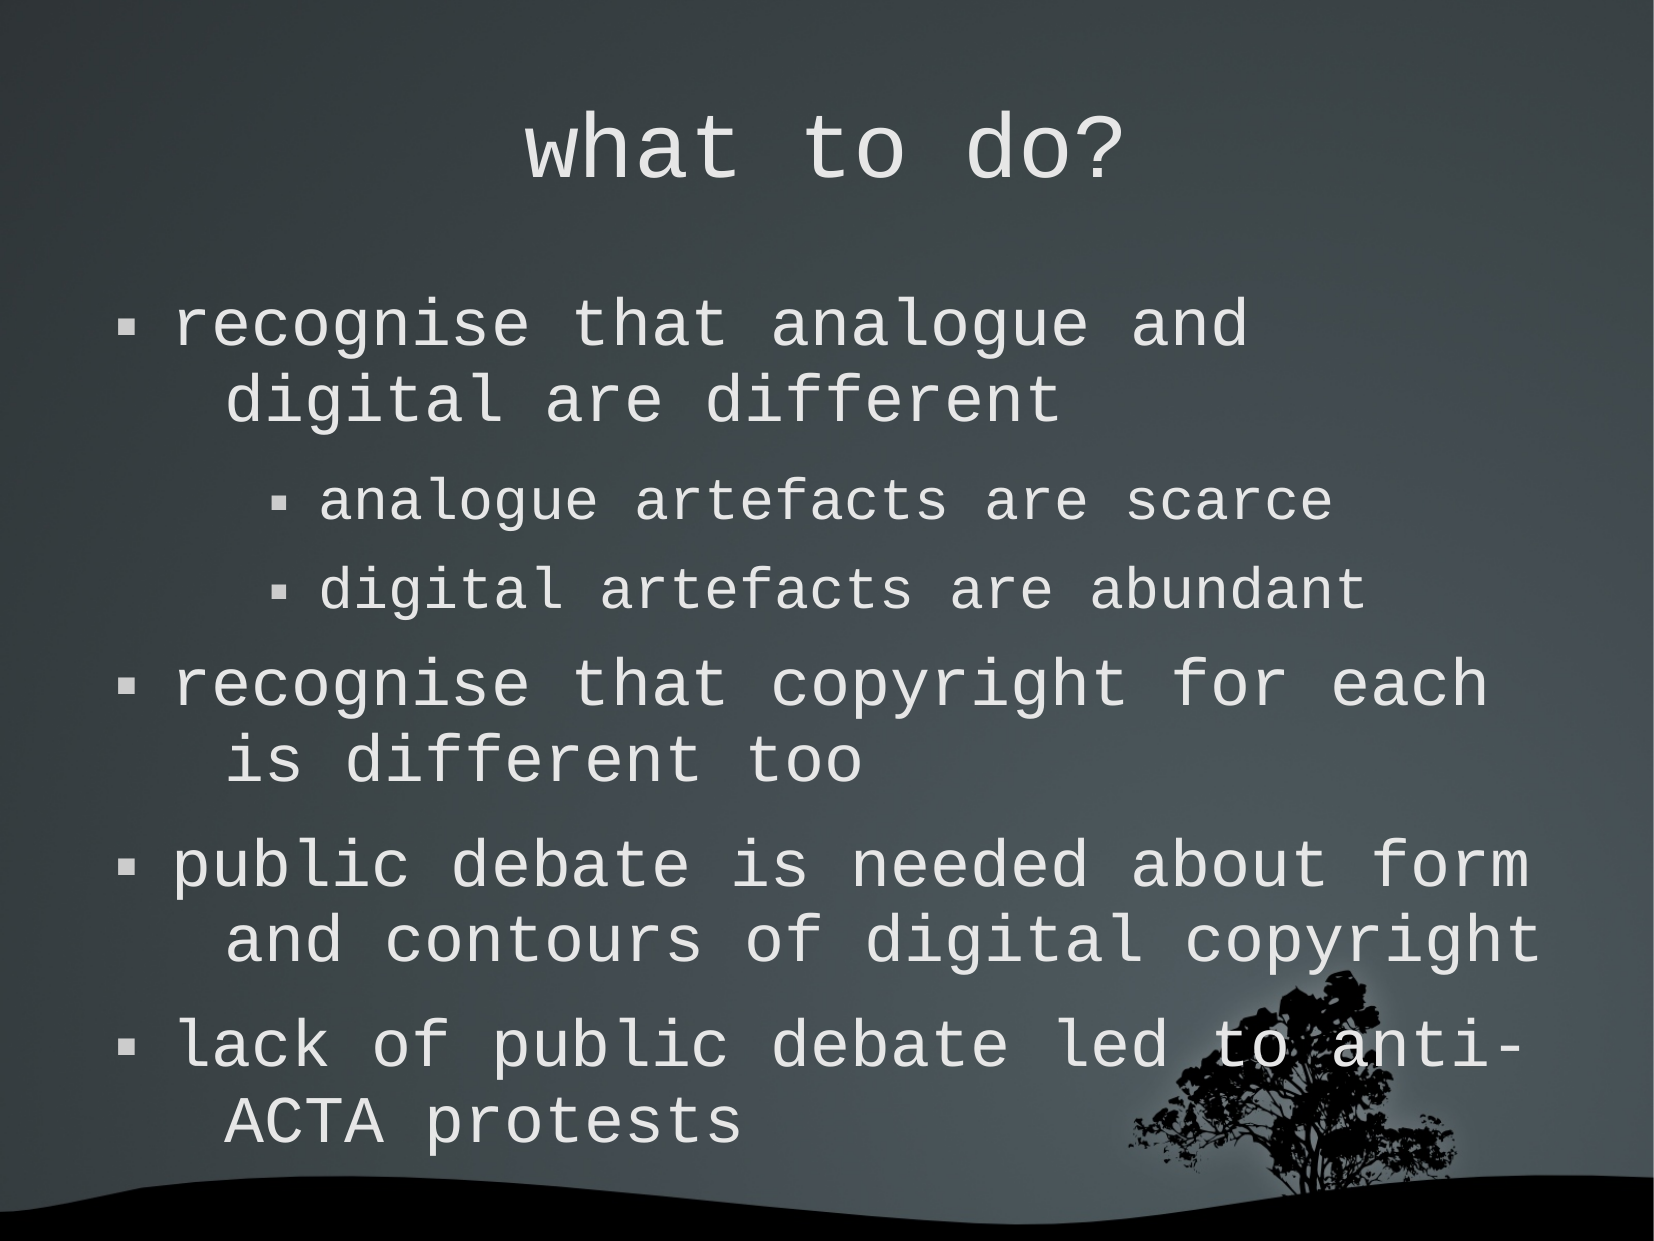

# what to do?
recognise that analogue and digital are different
analogue artefacts are scarce
digital artefacts are abundant
recognise that copyright for each is different too
public debate is needed about form and contours of digital copyright
lack of public debate led to anti-ACTA protests